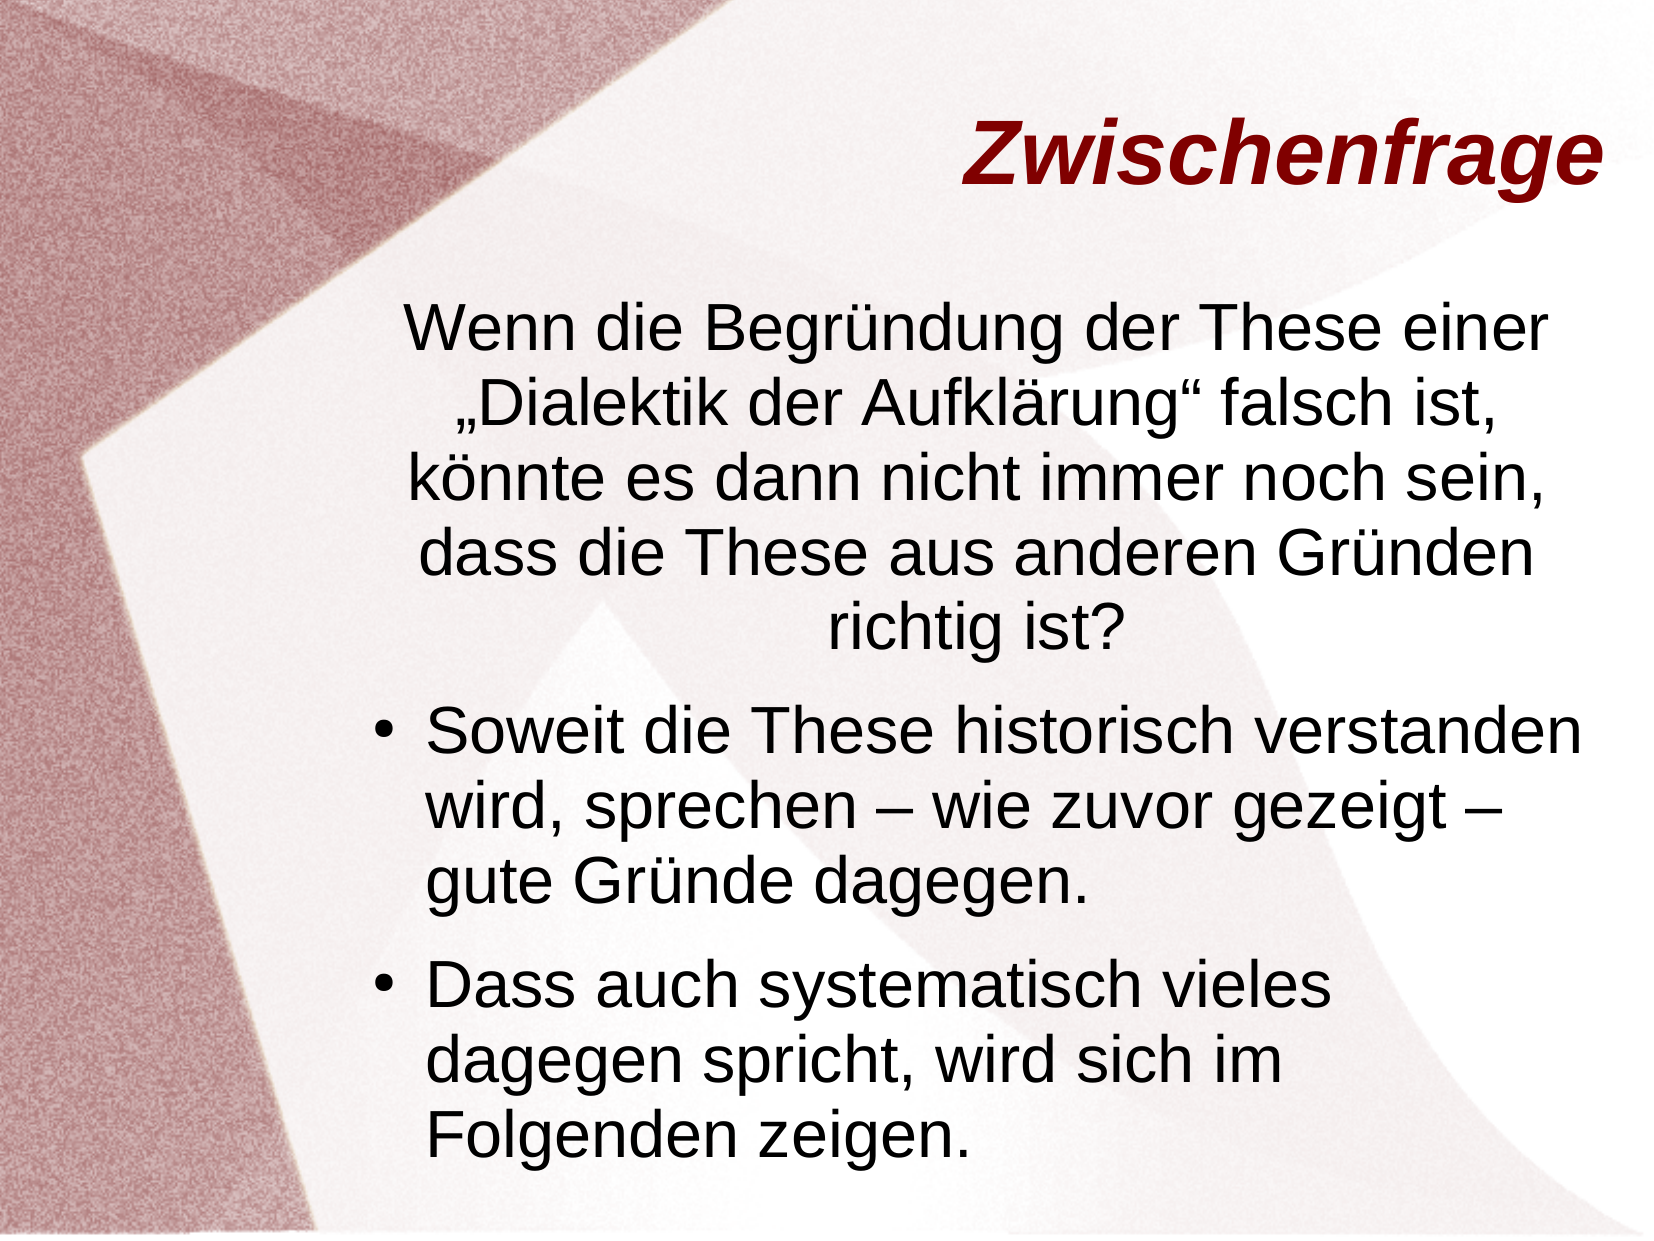

# Zwischenfrage
Wenn die Begründung der These einer „Dialektik der Aufklärung“ falsch ist, könnte es dann nicht immer noch sein, dass die These aus anderen Gründen richtig ist?
Soweit die These historisch verstanden wird, sprechen – wie zuvor gezeigt – gute Gründe dagegen.
Dass auch systematisch vieles dagegen spricht, wird sich im Folgenden zeigen.